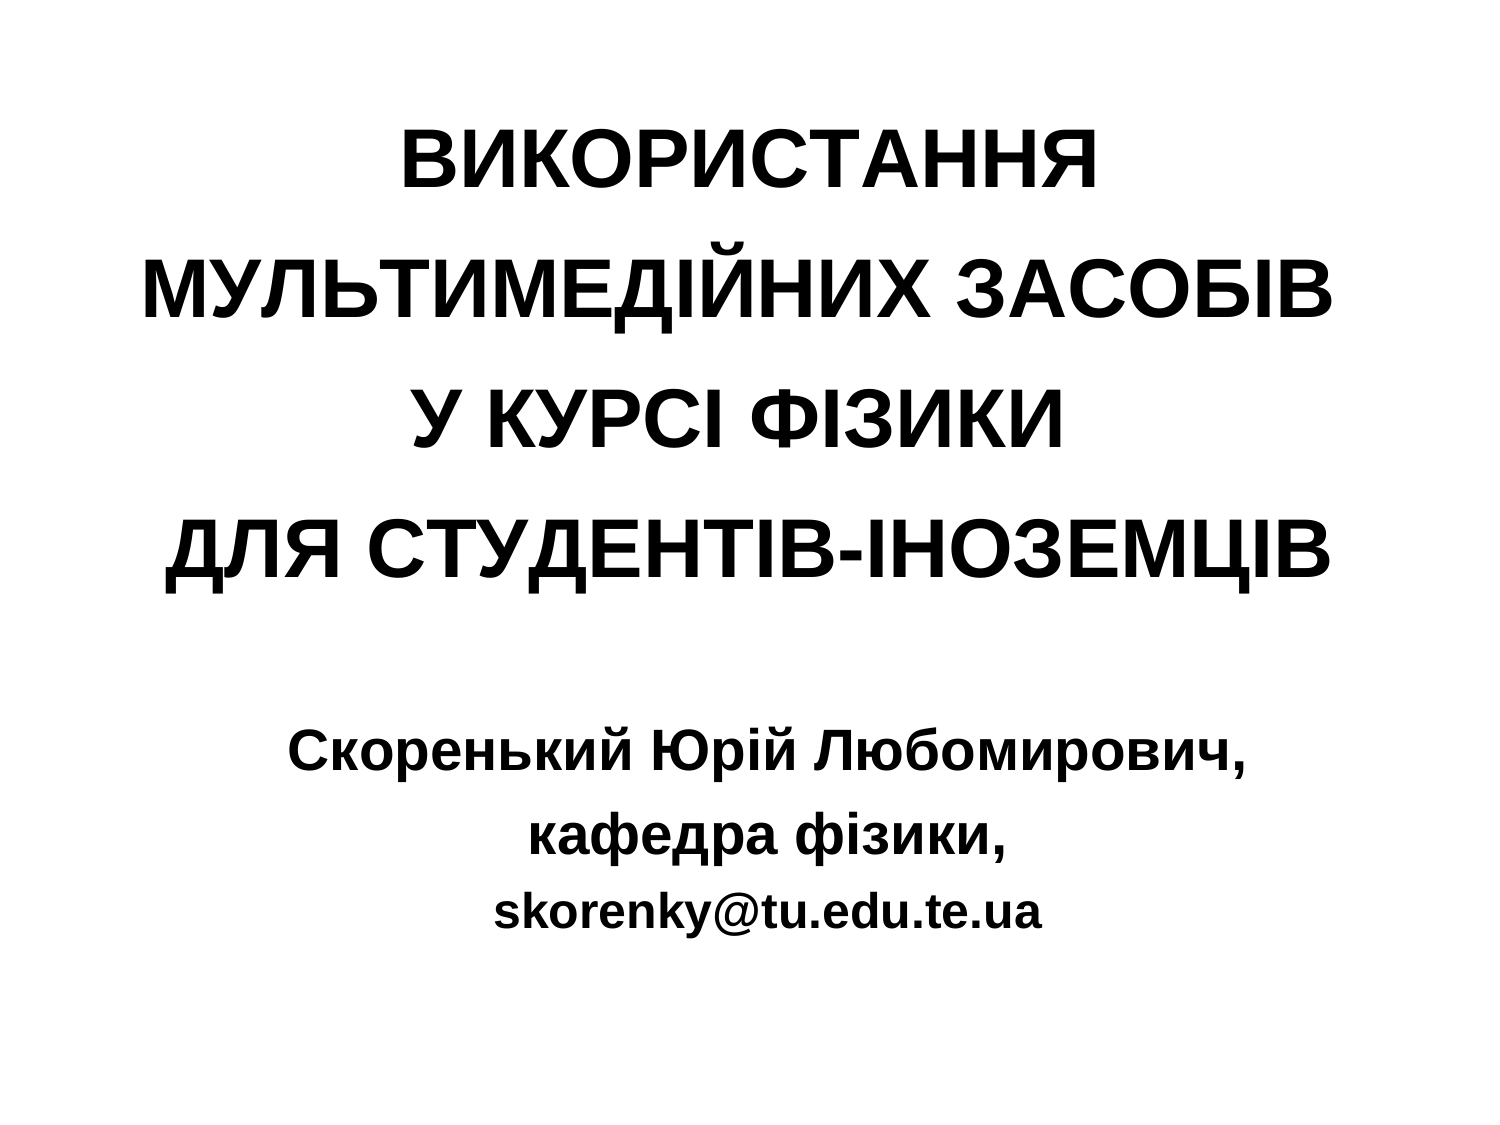

# ВИКОРИСТАННЯ МУЛЬТИМЕДІЙНИХ ЗАСОБІВ У КУРСІ ФІЗИКИ ДЛЯ СТУДЕНТІВ-ІНОЗЕМЦІВ
Скоренький Юрій Любомирович,
кафедра фізики,
skorenky@tu.edu.te.ua